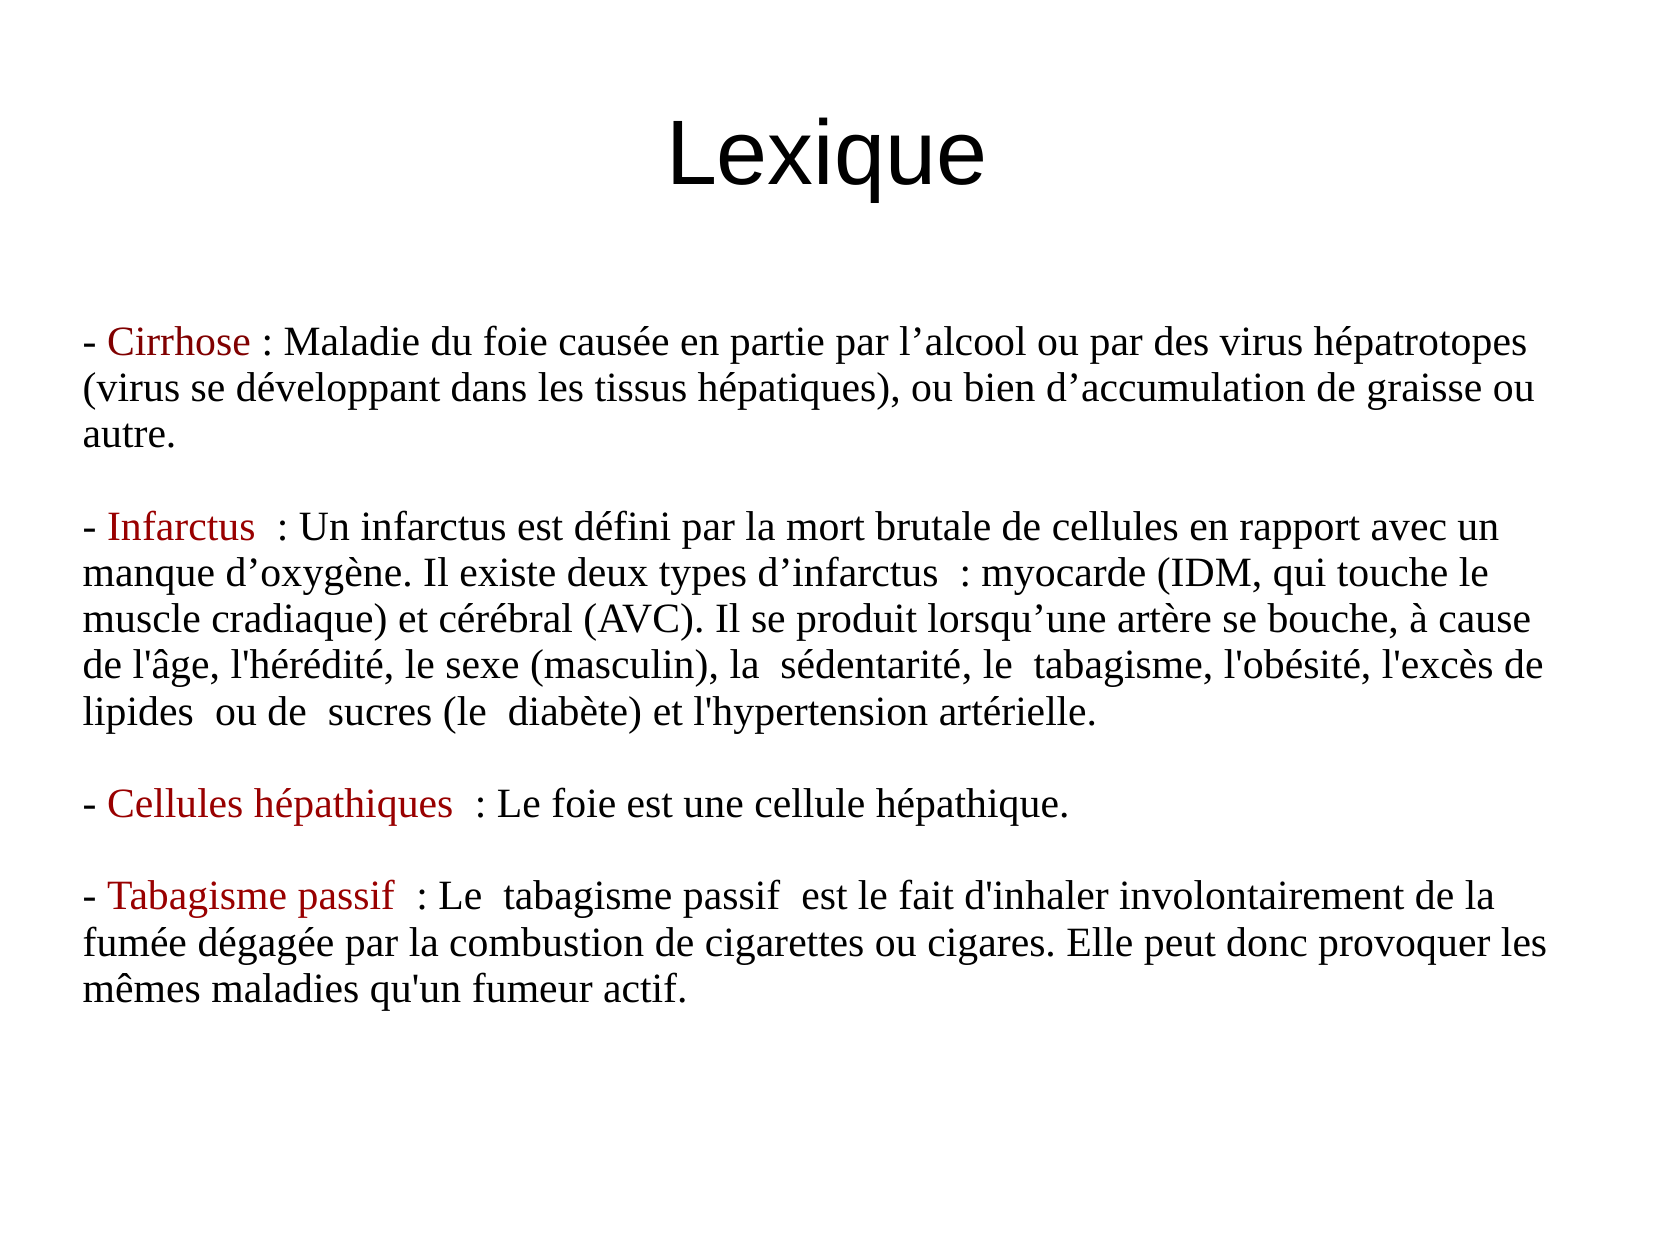

# Lexique
- Cirrhose : Maladie du foie causée en partie par l’alcool ou par des virus hépatrotopes (virus se développant dans les tissus hépatiques), ou bien d’accumulation de graisse ou autre.
- Infarctus  : Un infarctus est défini par la mort brutale de cellules en rapport avec un manque d’oxygène. Il existe deux types d’infarctus  : myocarde (IDM, qui touche le muscle cradiaque) et cérébral (AVC). Il se produit lorsqu’une artère se bouche, à cause de l'âge, l'hérédité, le sexe (masculin), la  sédentarité, le  tabagisme, l'obésité, l'excès de lipides  ou de  sucres (le  diabète) et l'hypertension artérielle.
- Cellules hépathiques  : Le foie est une cellule hépathique.
- Tabagisme passif  : Le  tabagisme passif  est le fait d'inhaler involontairement de la fumée dégagée par la combustion de cigarettes ou cigares. Elle peut donc provoquer les mêmes maladies qu'un fumeur actif.